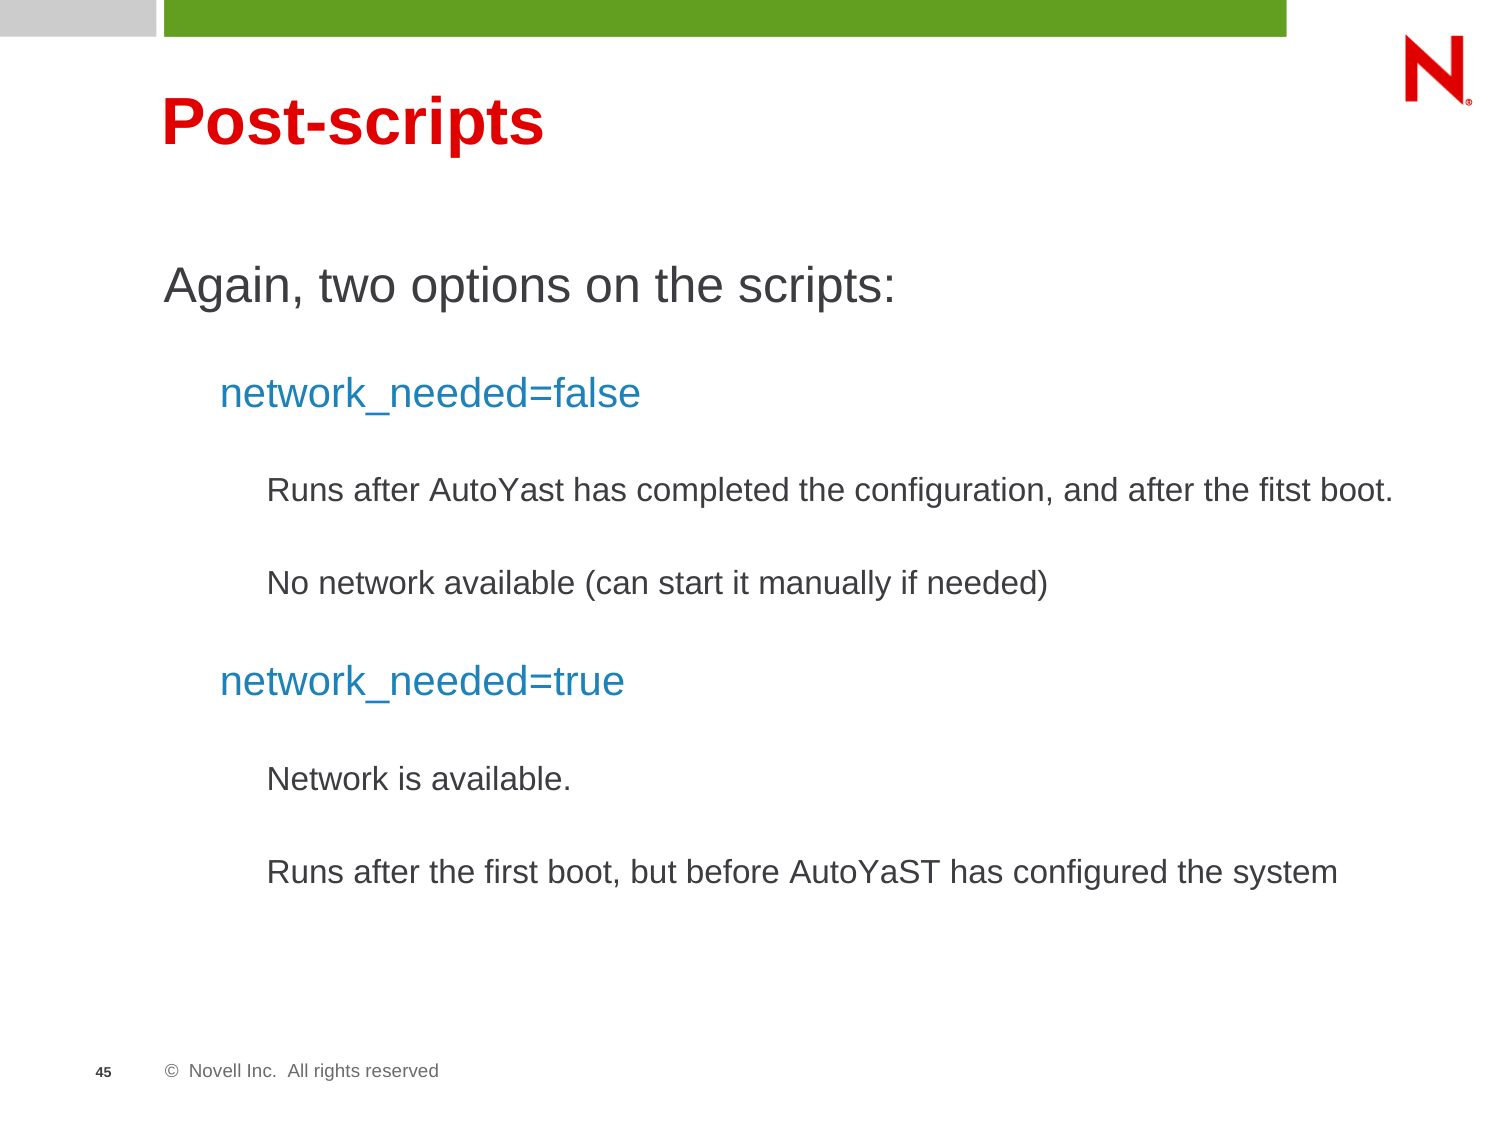

# Post-scripts
Again, two options on the scripts:
network_needed=false
Runs after AutoYast has completed the configuration, and after the fitst boot.
No network available (can start it manually if needed)
network_needed=true
Network is available.
Runs after the first boot, but before AutoYaST has configured the system